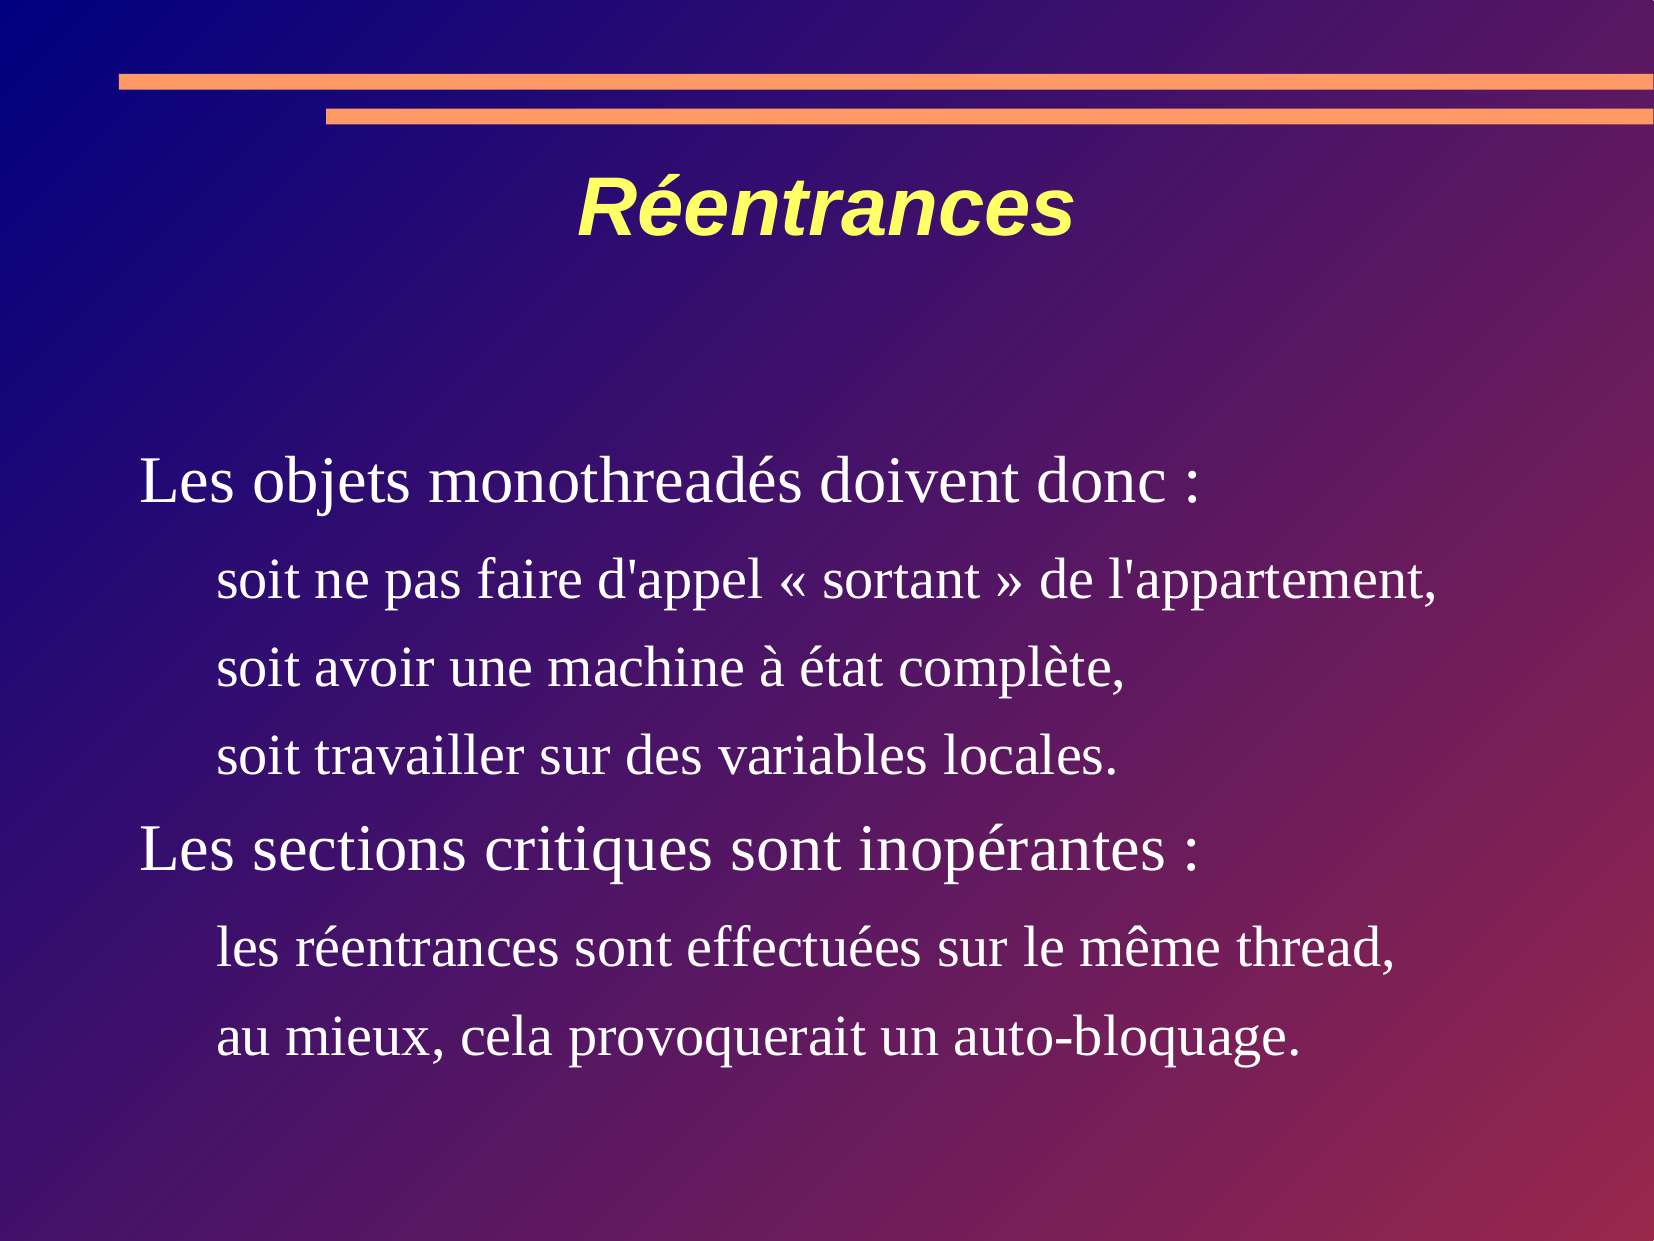

# Réentrances
Les objets monothreadés doivent donc :
soit ne pas faire d'appel « sortant » de l'appartement,
soit avoir une machine à état complète,
soit travailler sur des variables locales.
Les sections critiques sont inopérantes :
les réentrances sont effectuées sur le même thread,
au mieux, cela provoquerait un auto-bloquage.